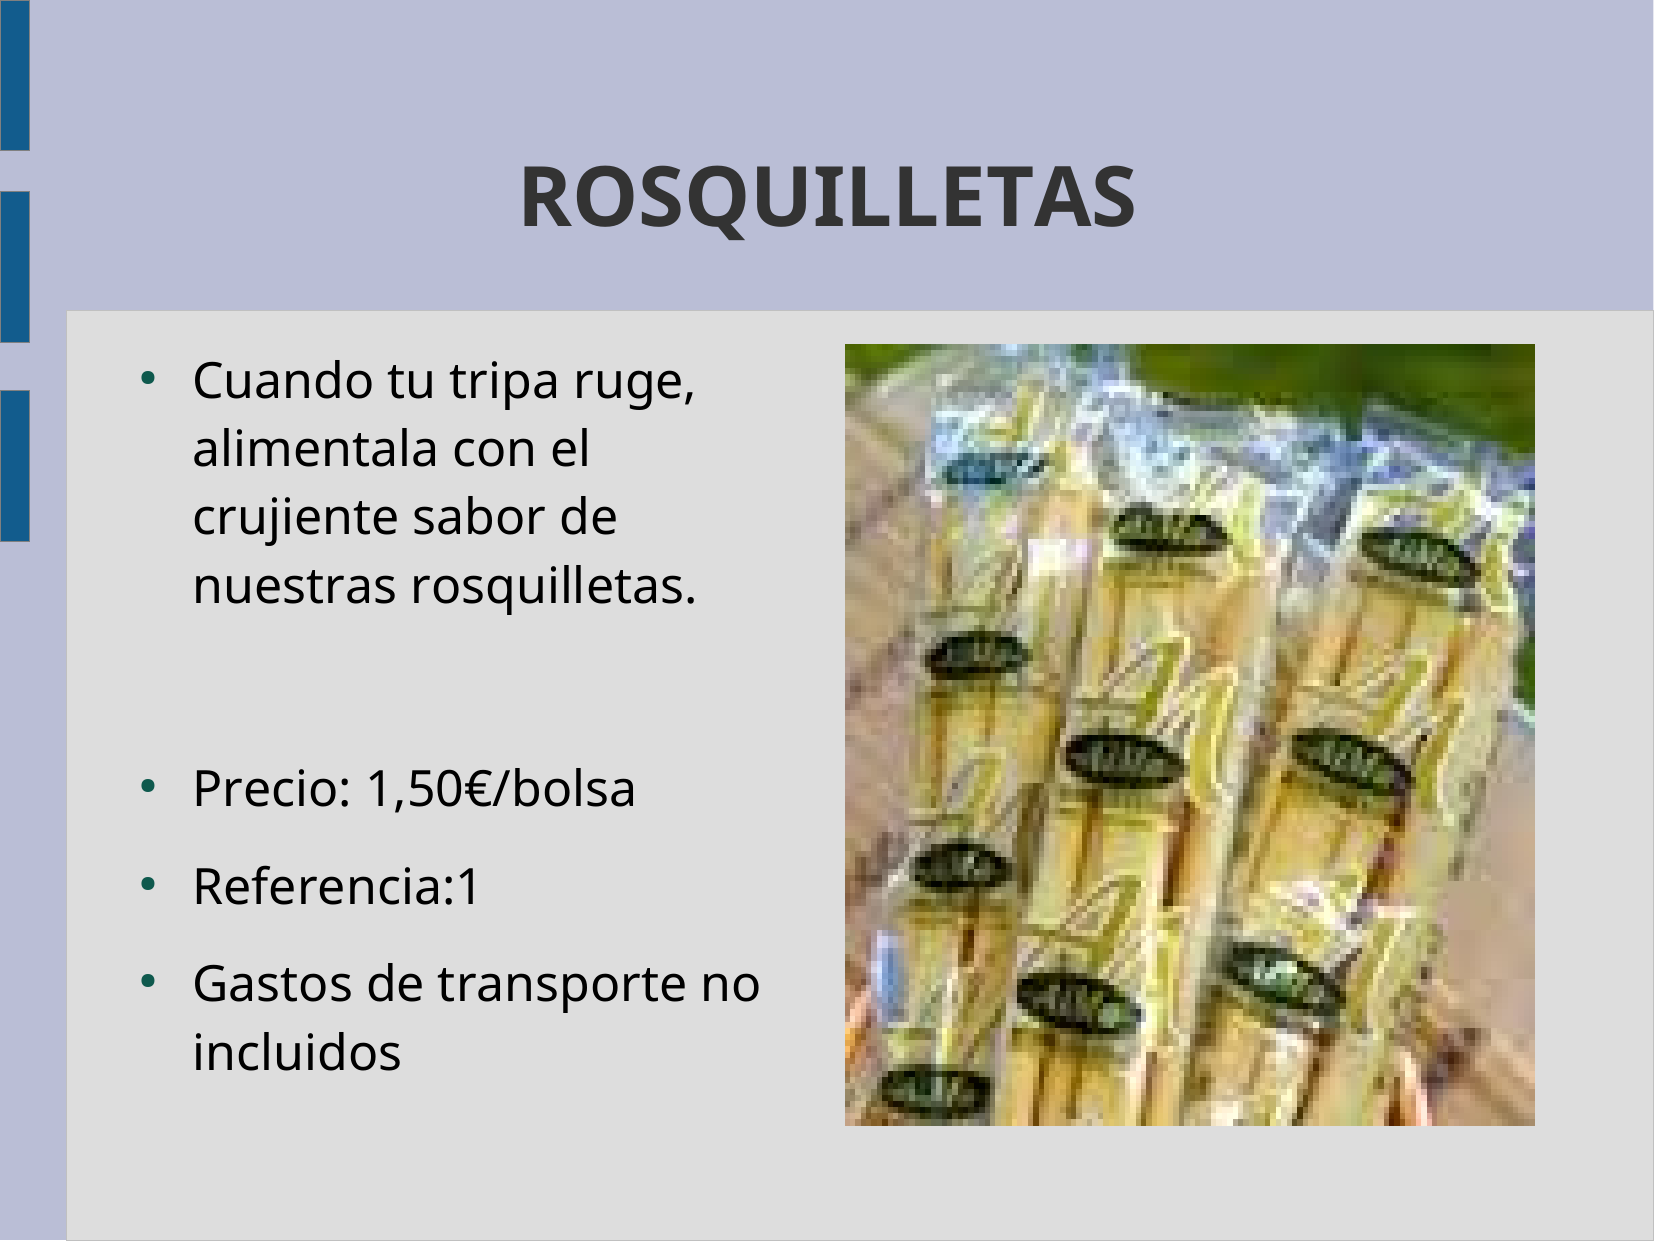

# ROSQUILLETAS
Cuando tu tripa ruge, alimentala con el crujiente sabor de nuestras rosquilletas.
Precio: 1,50€/bolsa
Referencia:1
Gastos de transporte no incluidos